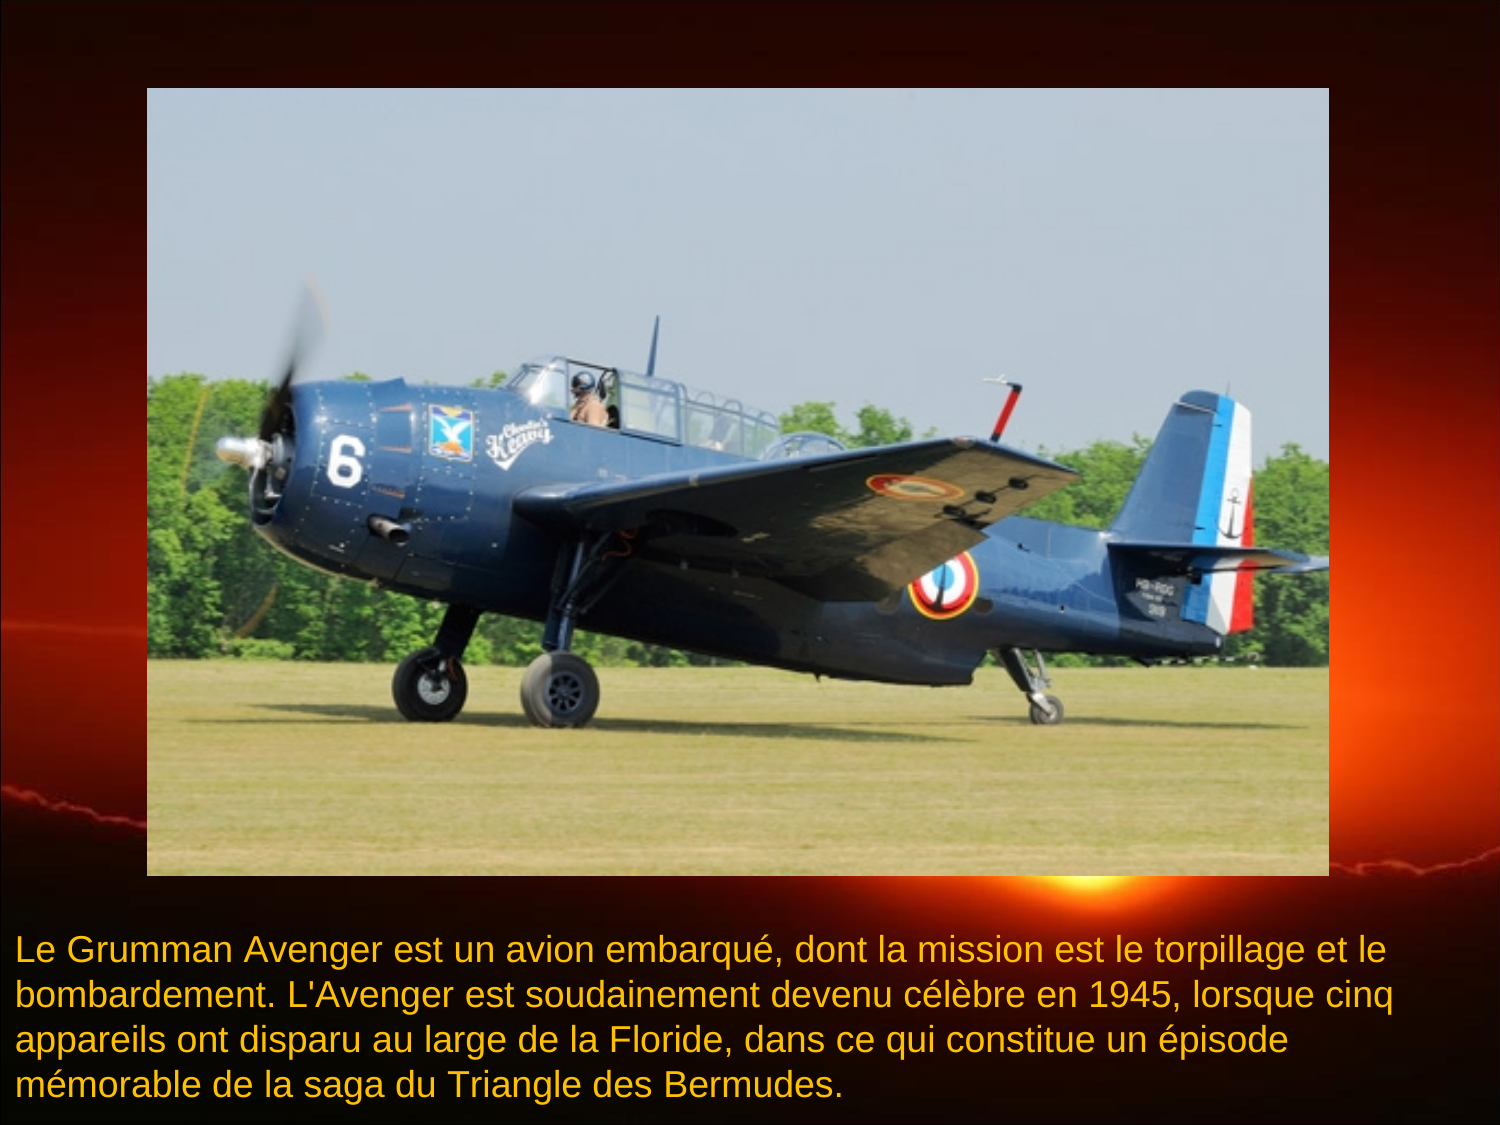

Le Grumman Avenger est un avion embarqué, dont la mission est le torpillage et le bombardement. L'Avenger est soudainement devenu célèbre en 1945, lorsque cinq appareils ont disparu au large de la Floride, dans ce qui constitue un épisode mémorable de la saga du Triangle des Bermudes.